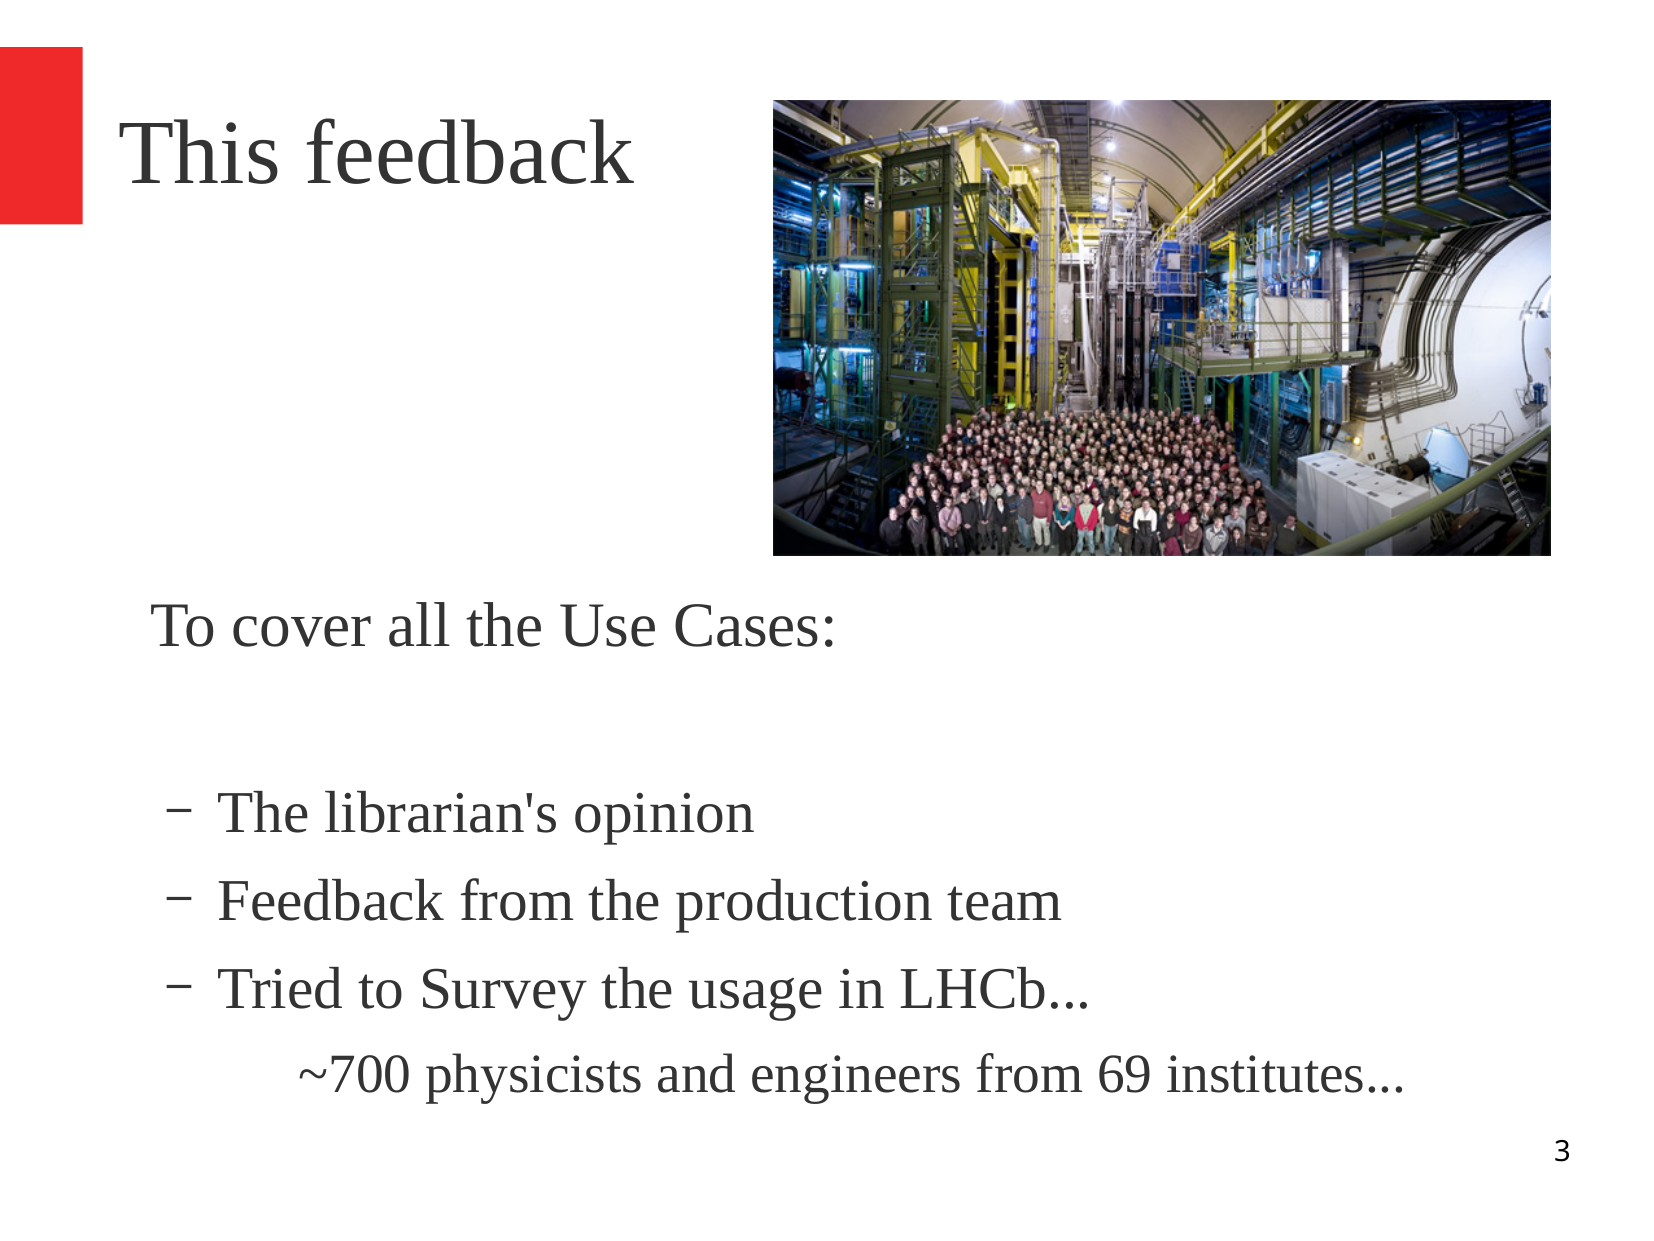

# This feedback
To cover all the Use Cases:
The librarian's opinion
Feedback from the production team
Tried to Survey the usage in LHCb...
 ~700 physicists and engineers from 69 institutes...
3